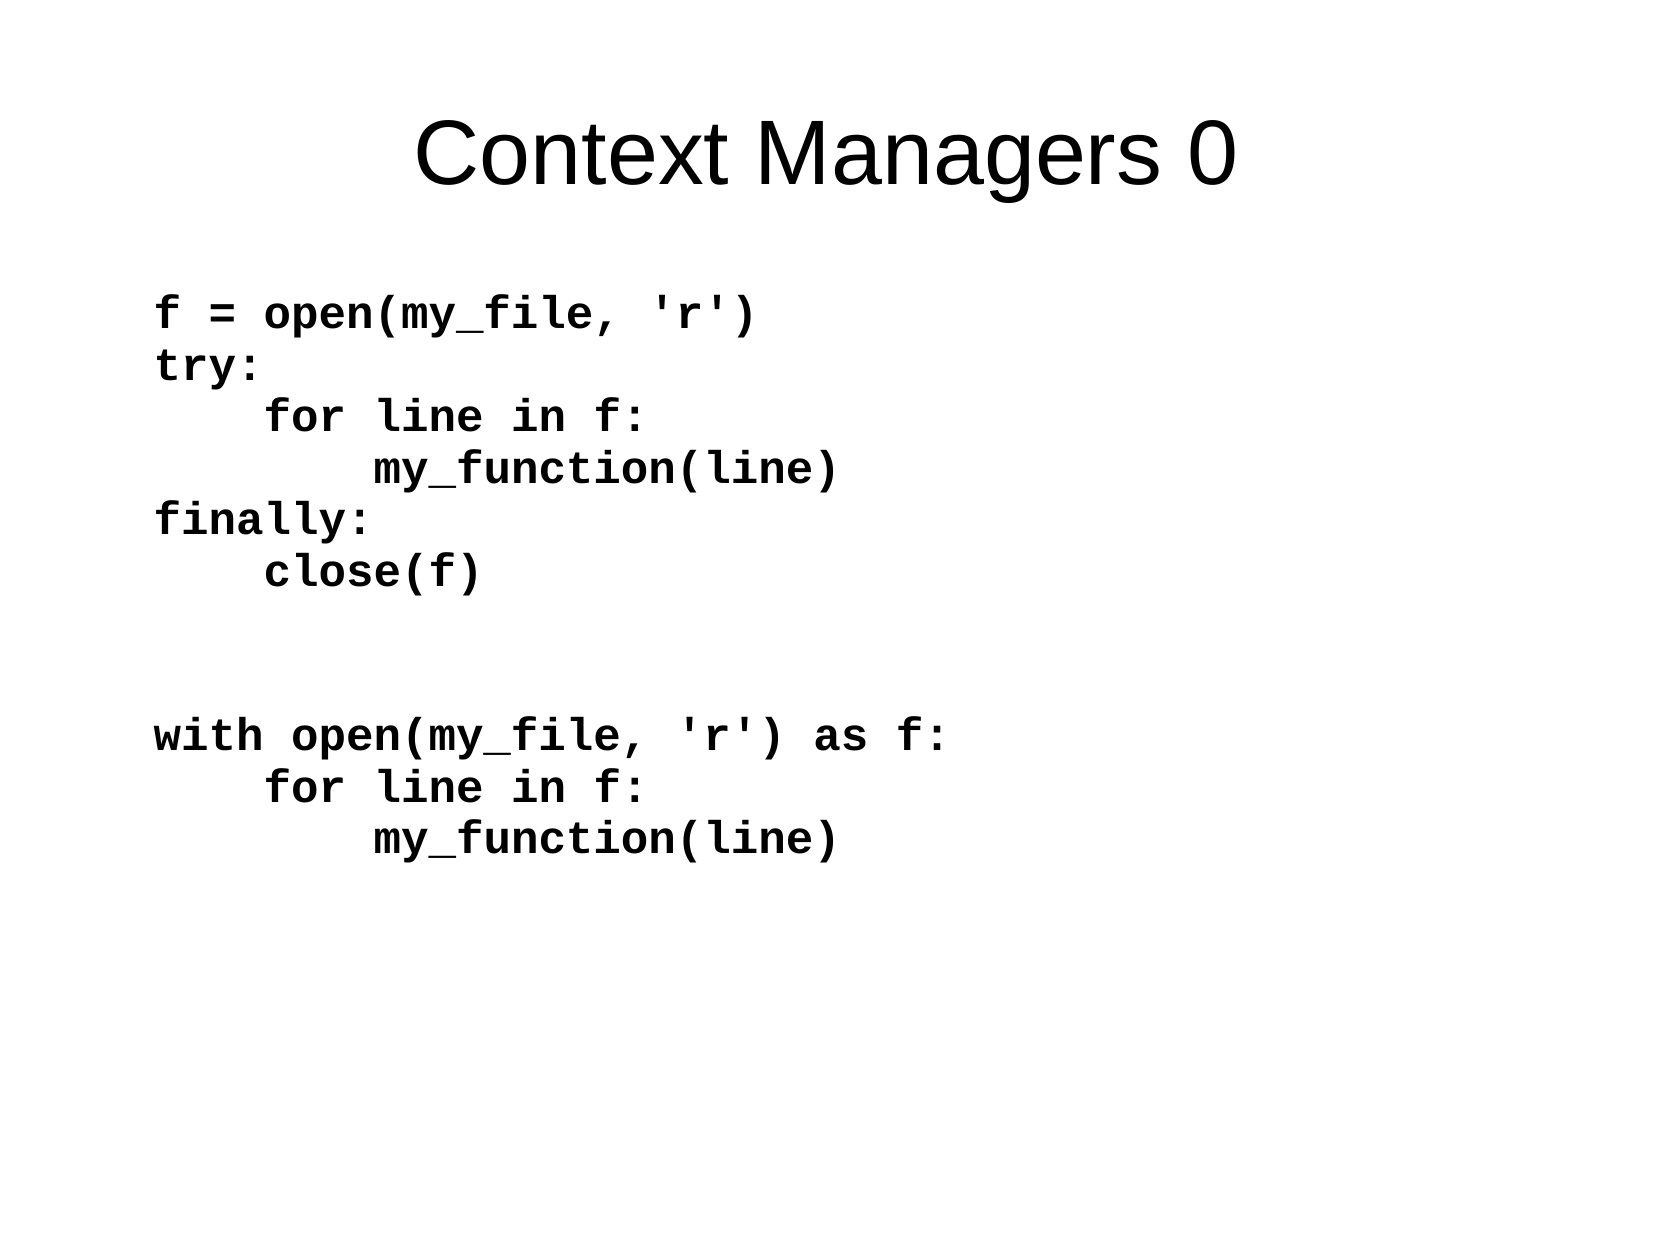

# Context Managers 0
f = open(my_file, 'r')
try:
 for line in f:
 my_function(line)
finally:
 close(f)
with open(my_file, 'r') as f:
 for line in f:
 my_function(line)